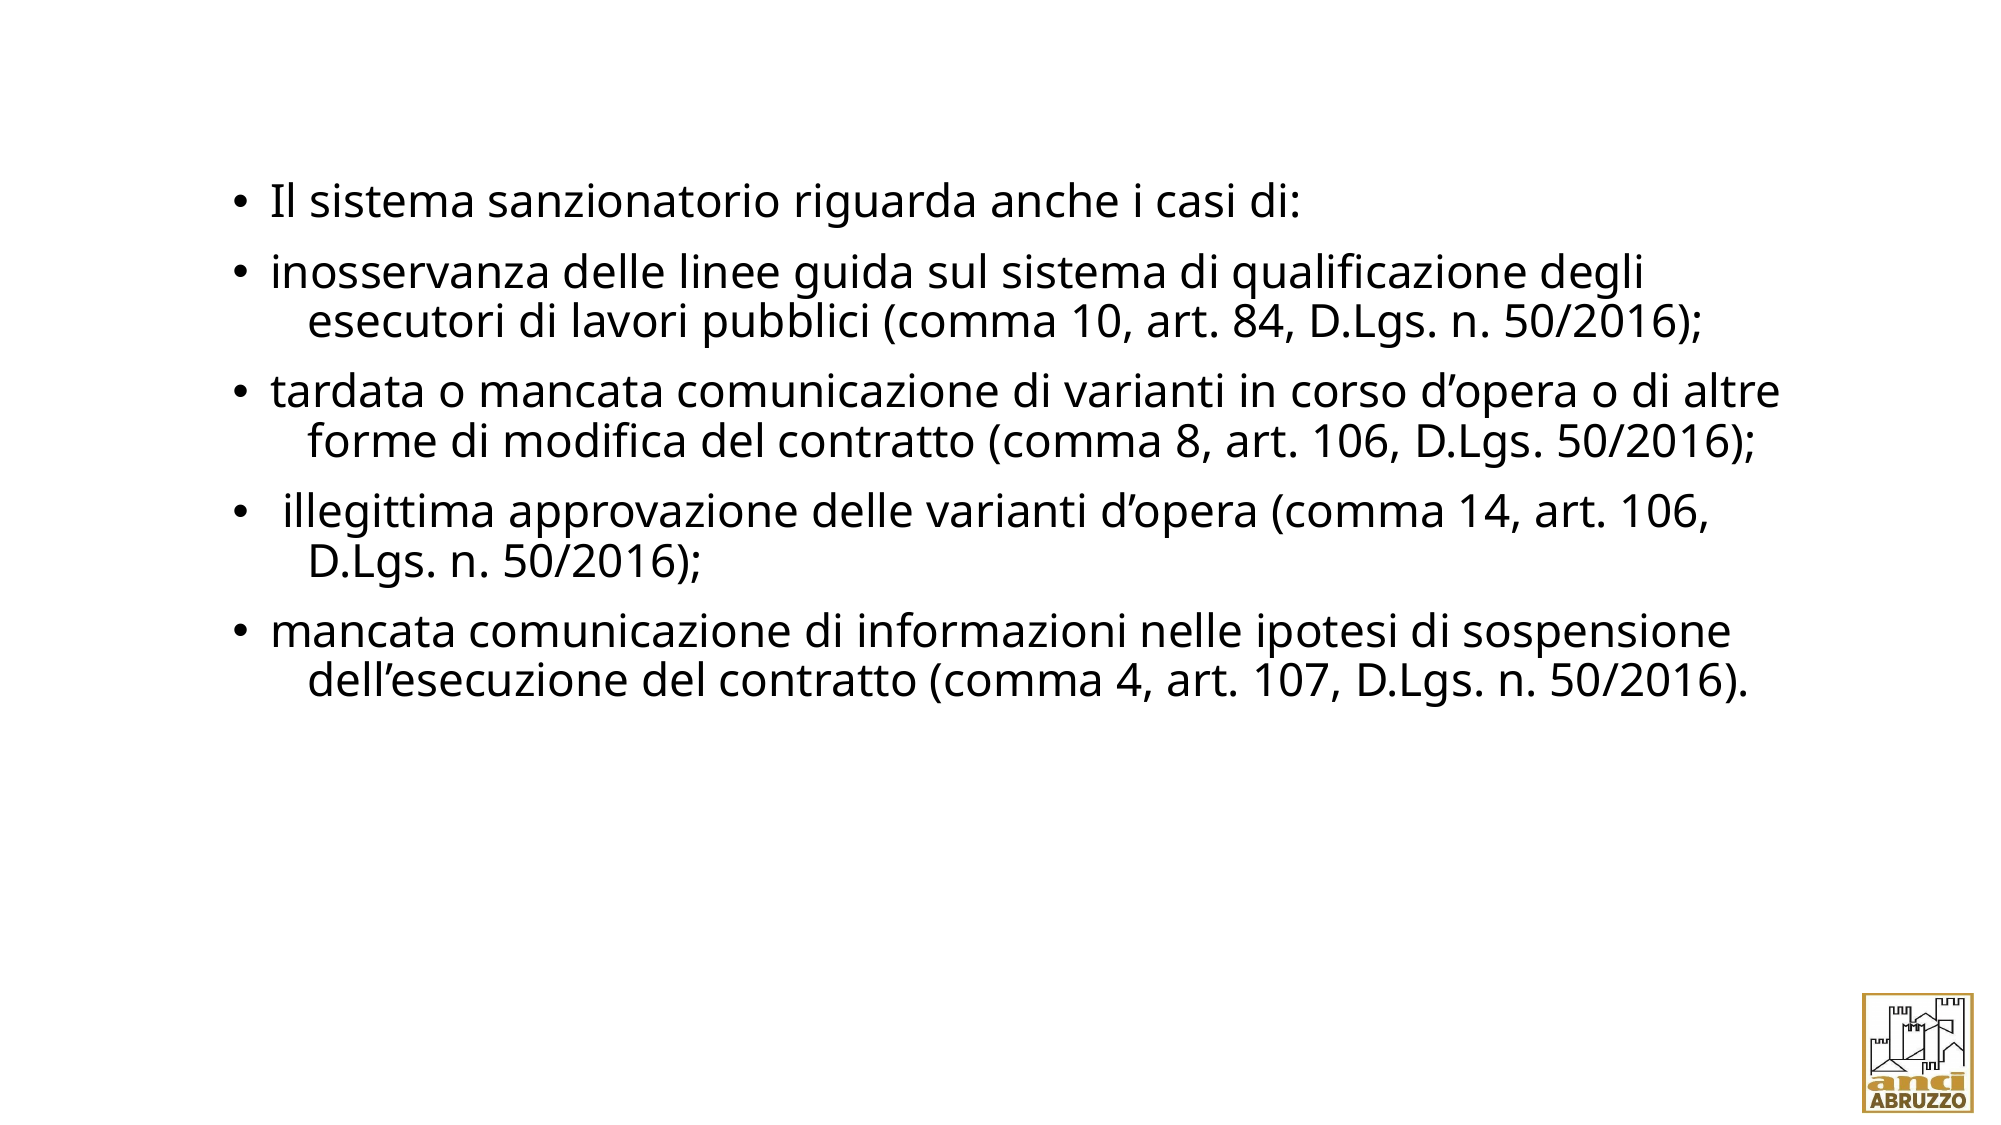

#
Il sistema sanzionatorio riguarda anche i casi di:
inosservanza delle linee guida sul sistema di qualificazione degli esecutori di lavori pubblici (comma 10, art. 84, D.Lgs. n. 50/2016);
tardata o mancata comunicazione di varianti in corso d’opera o di altre forme di modifica del contratto (comma 8, art. 106, D.Lgs. 50/2016);
 illegittima approvazione delle varianti d’opera (comma 14, art. 106, D.Lgs. n. 50/2016);
mancata comunicazione di informazioni nelle ipotesi di sospensione dell’esecuzione del contratto (comma 4, art. 107, D.Lgs. n. 50/2016).